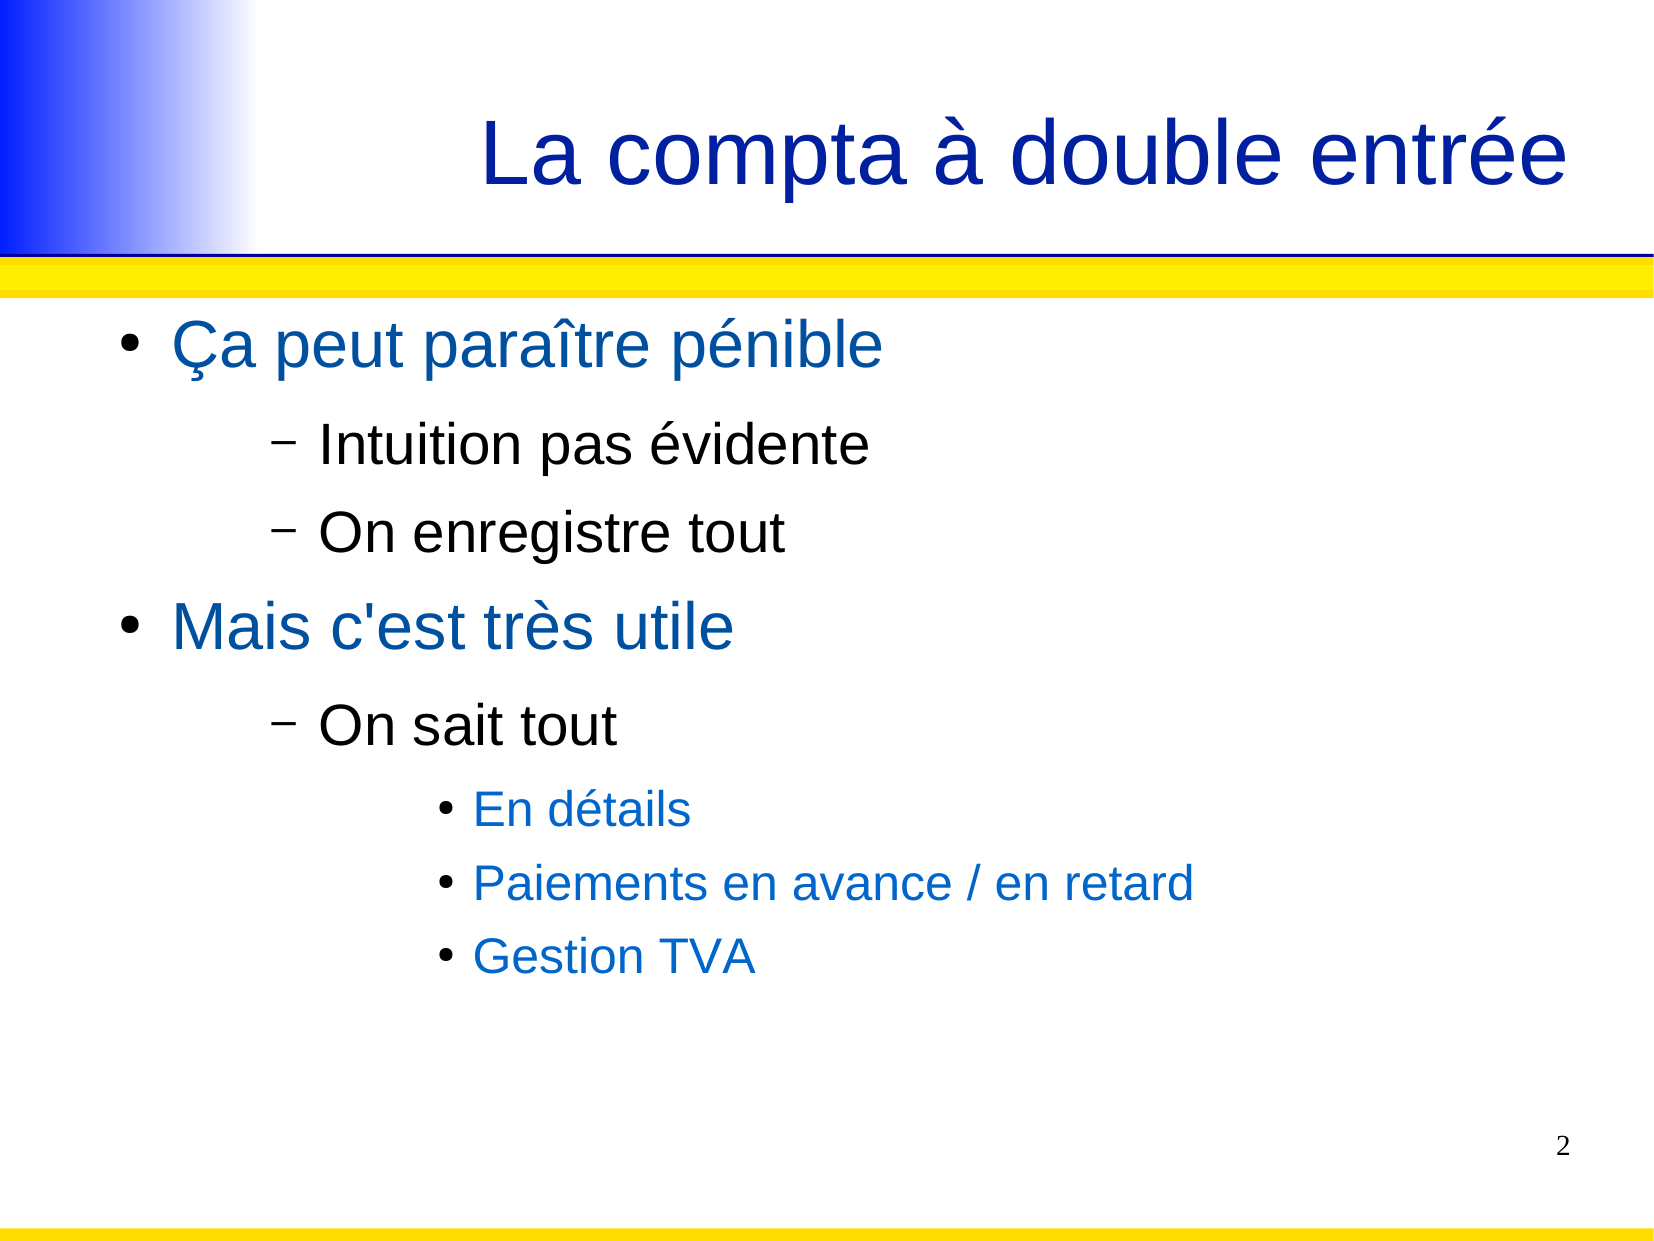

# La compta à double entrée
Ça peut paraître pénible
Intuition pas évidente
On enregistre tout
Mais c'est très utile
On sait tout
En détails
Paiements en avance / en retard
Gestion TVA
2